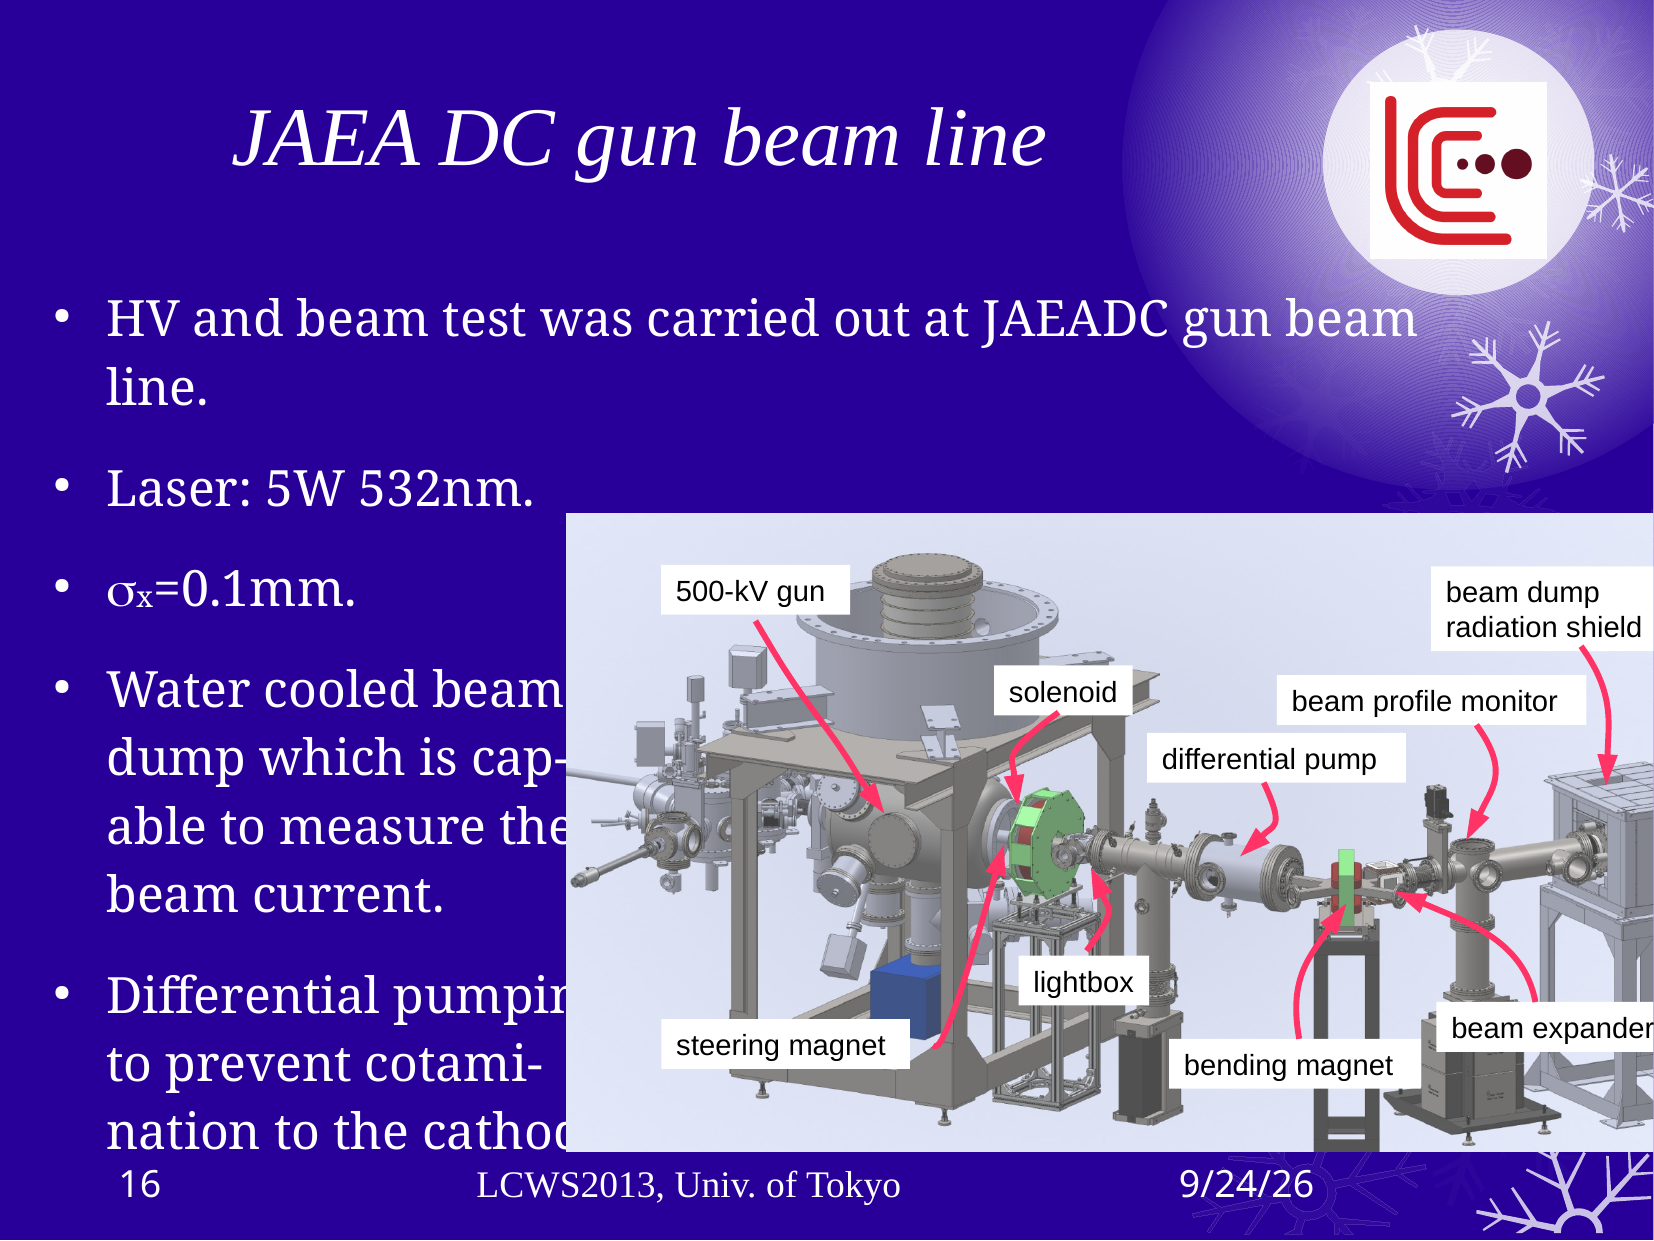

# JAEA DC gun beam line
HV and beam test was carried out at JAEADC gun beam line.
Laser: 5W 532nm.
sx=0.1mm.
Water cooled beam
dump which is cap-
able to measure the
beam current.
Differential pumping
to prevent cotami-
nation to the cathode.
500-kV gun
beam dump
radiation shield
solenoid
beam profile monitor
differential pump
lightbox
beam expander
steering magnet
bending magnet
16
2010/8/11